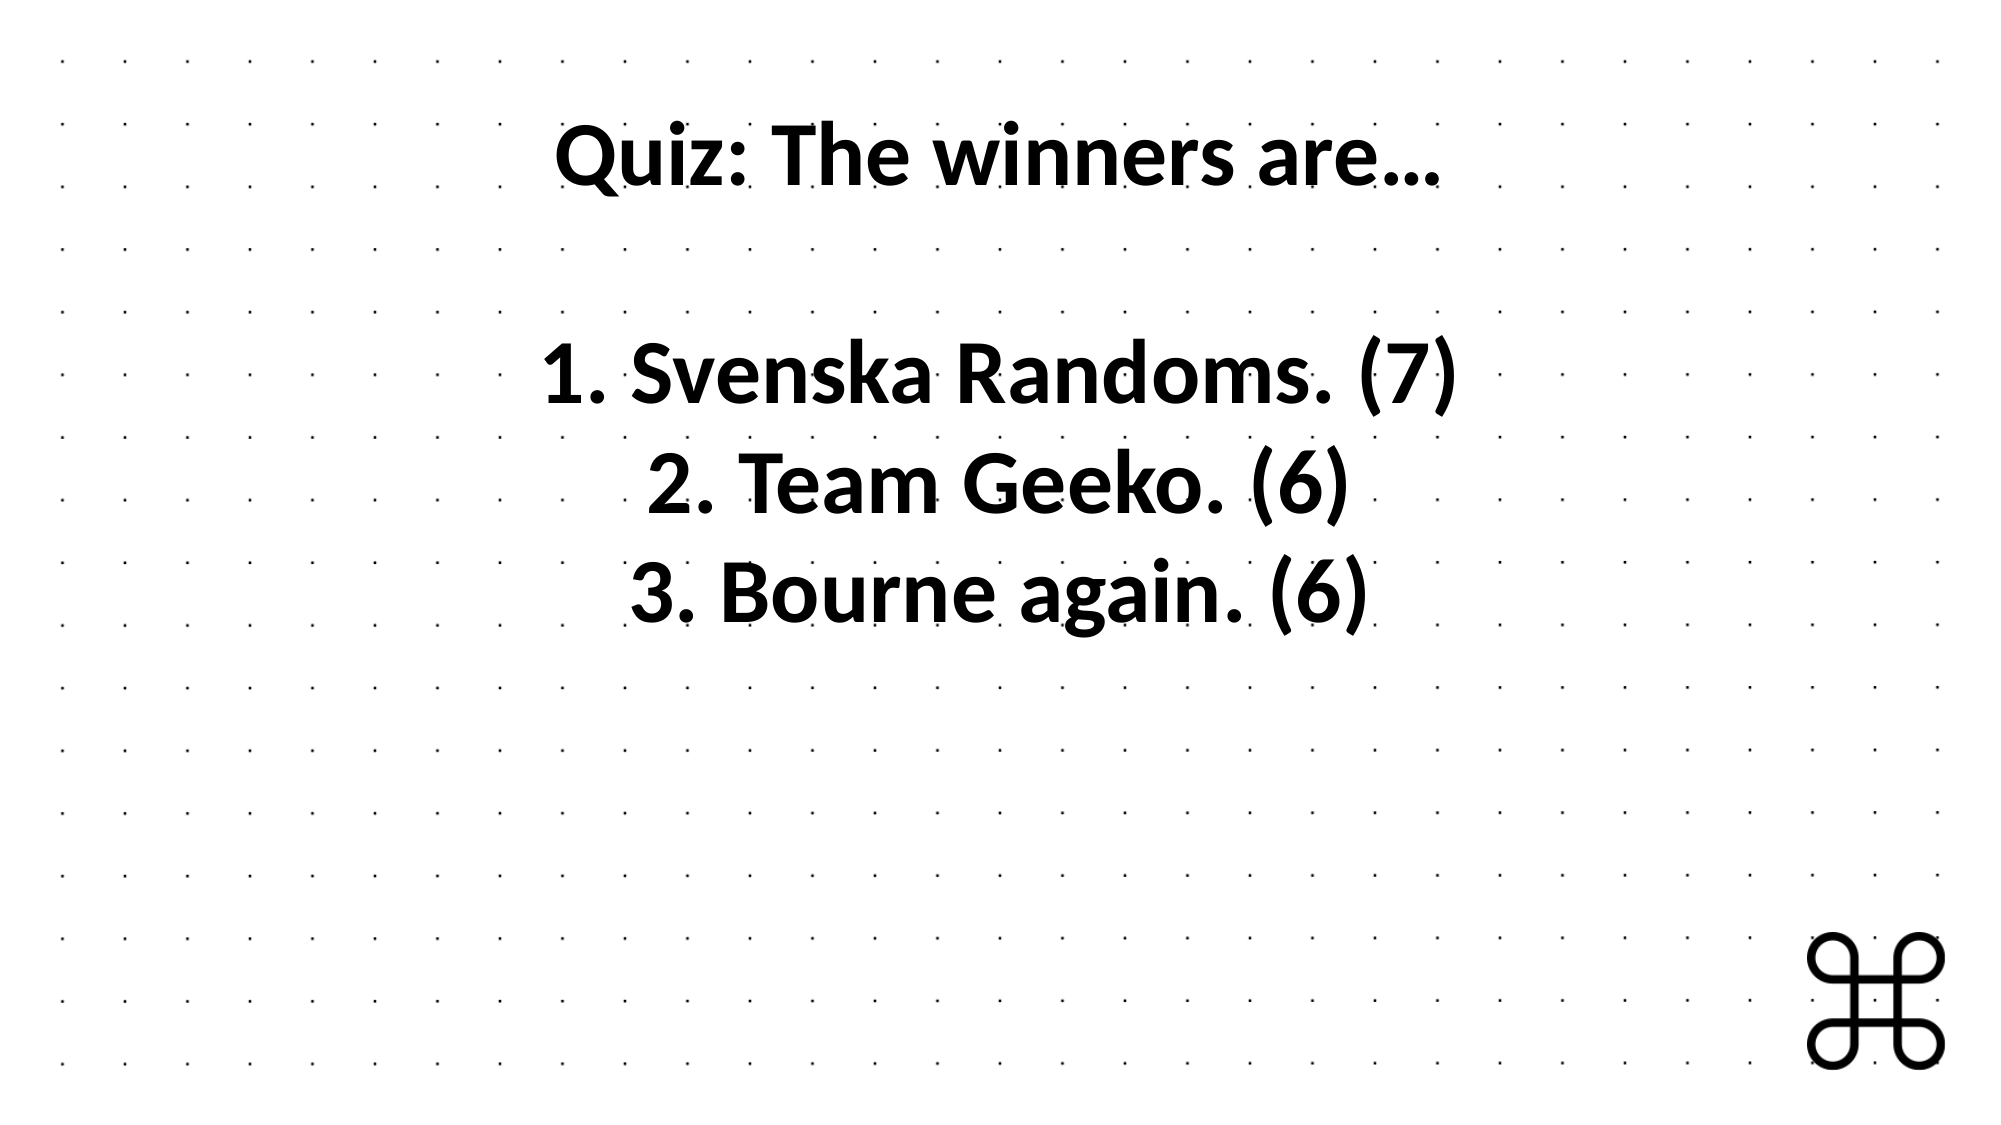

Quiz: The winners are…
1. Svenska Randoms. (7)
2. Team Geeko. (6)
3. Bourne again. (6)